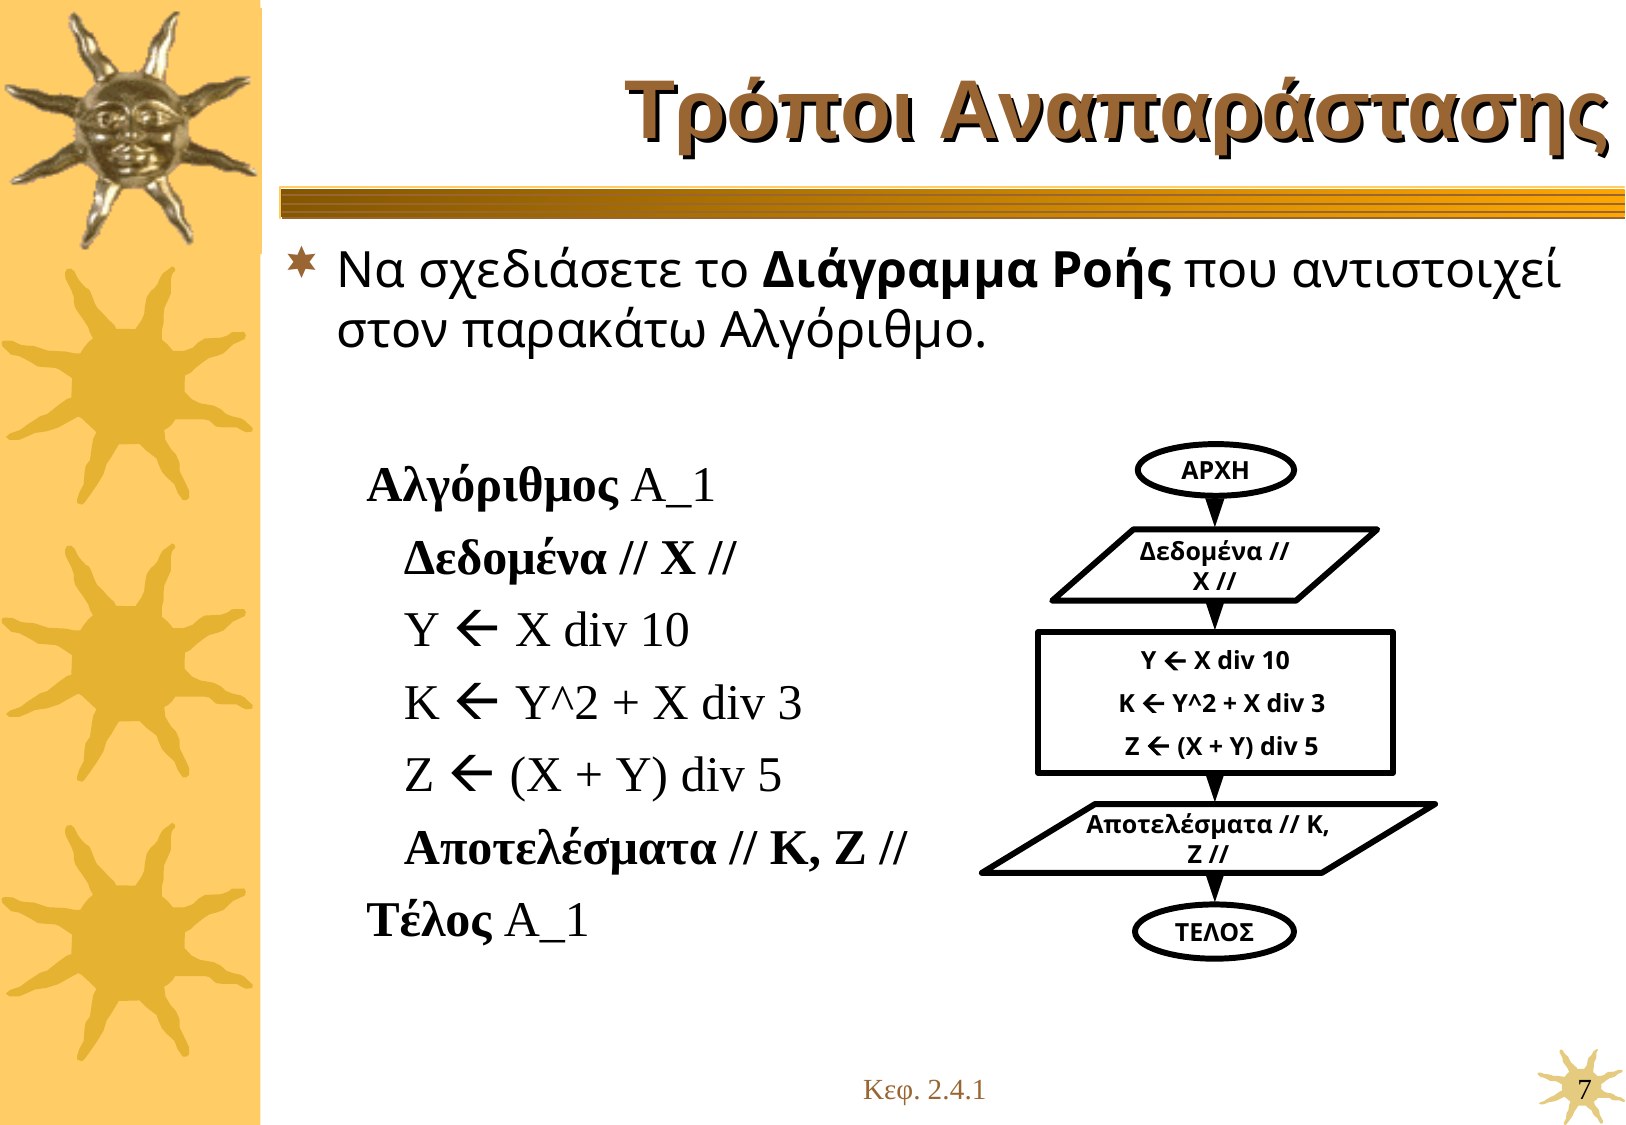

Τρόποι Αναπαράστασης
Να σχεδιάσετε το Διάγραμμα Ροής που αντιστοιχεί στον παρακάτω Αλγόριθμο.
Αλγόριθμος Α_1
 Δεδομένα // Χ //
 Υ  Χ div 10
 Κ  Y^2 + Χ div 3
 Ζ  (Χ + Υ) div 5
 Αποτελέσματα // Κ, Ζ //
Τέλος Α_1
ΑΡΧΗ
Δεδομένα // Χ //
Υ  Χ div 10
 Κ  Y^2 + Χ div 3
 Ζ  (Χ + Υ) div 5
Αποτελέσματα // Κ, Ζ //
ΤΕΛΟΣ
Κεφ. 2.4.1
7